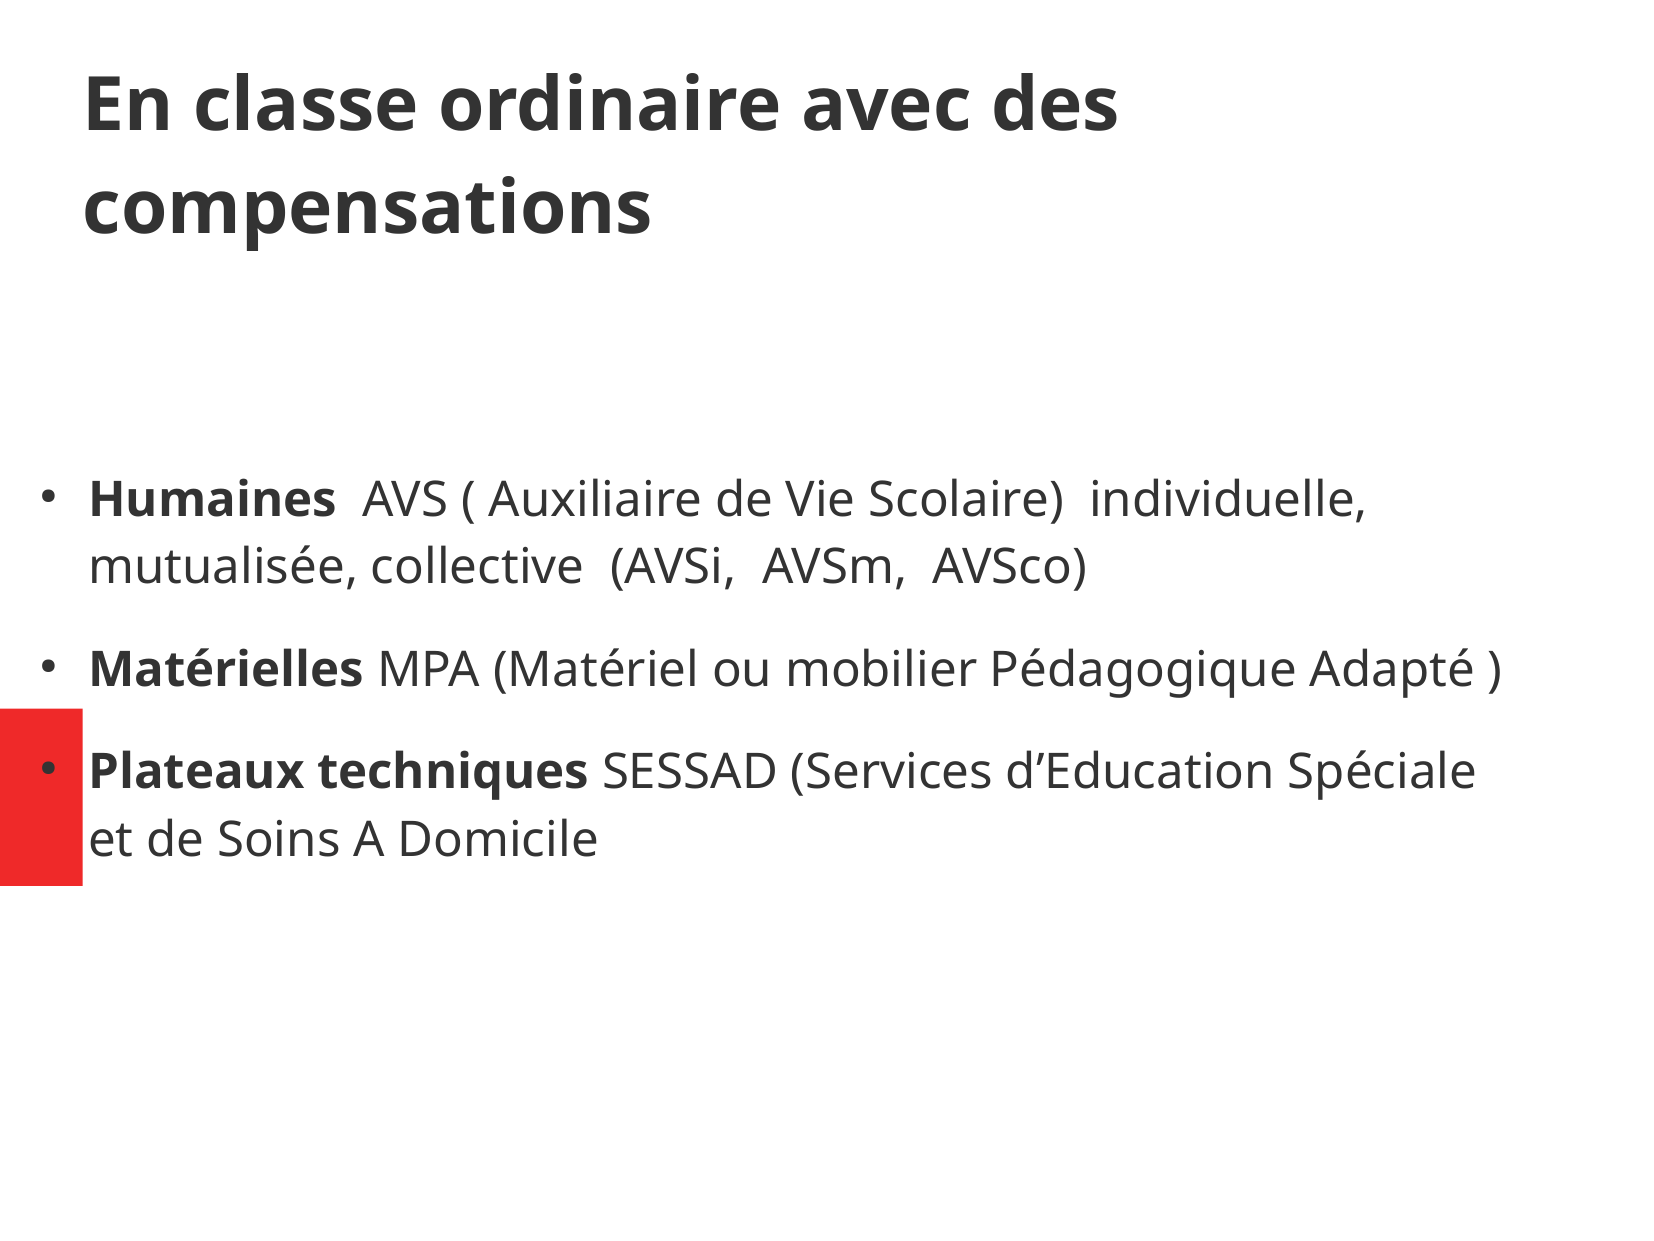

# En classe ordinaire avec des compensations
Humaines AVS ( Auxiliaire de Vie Scolaire) individuelle, mutualisée, collective (AVSi, AVSm, AVSco)
Matérielles MPA (Matériel ou mobilier Pédagogique Adapté )
Plateaux techniques SESSAD (Services d’Education Spéciale et de Soins A Domicile